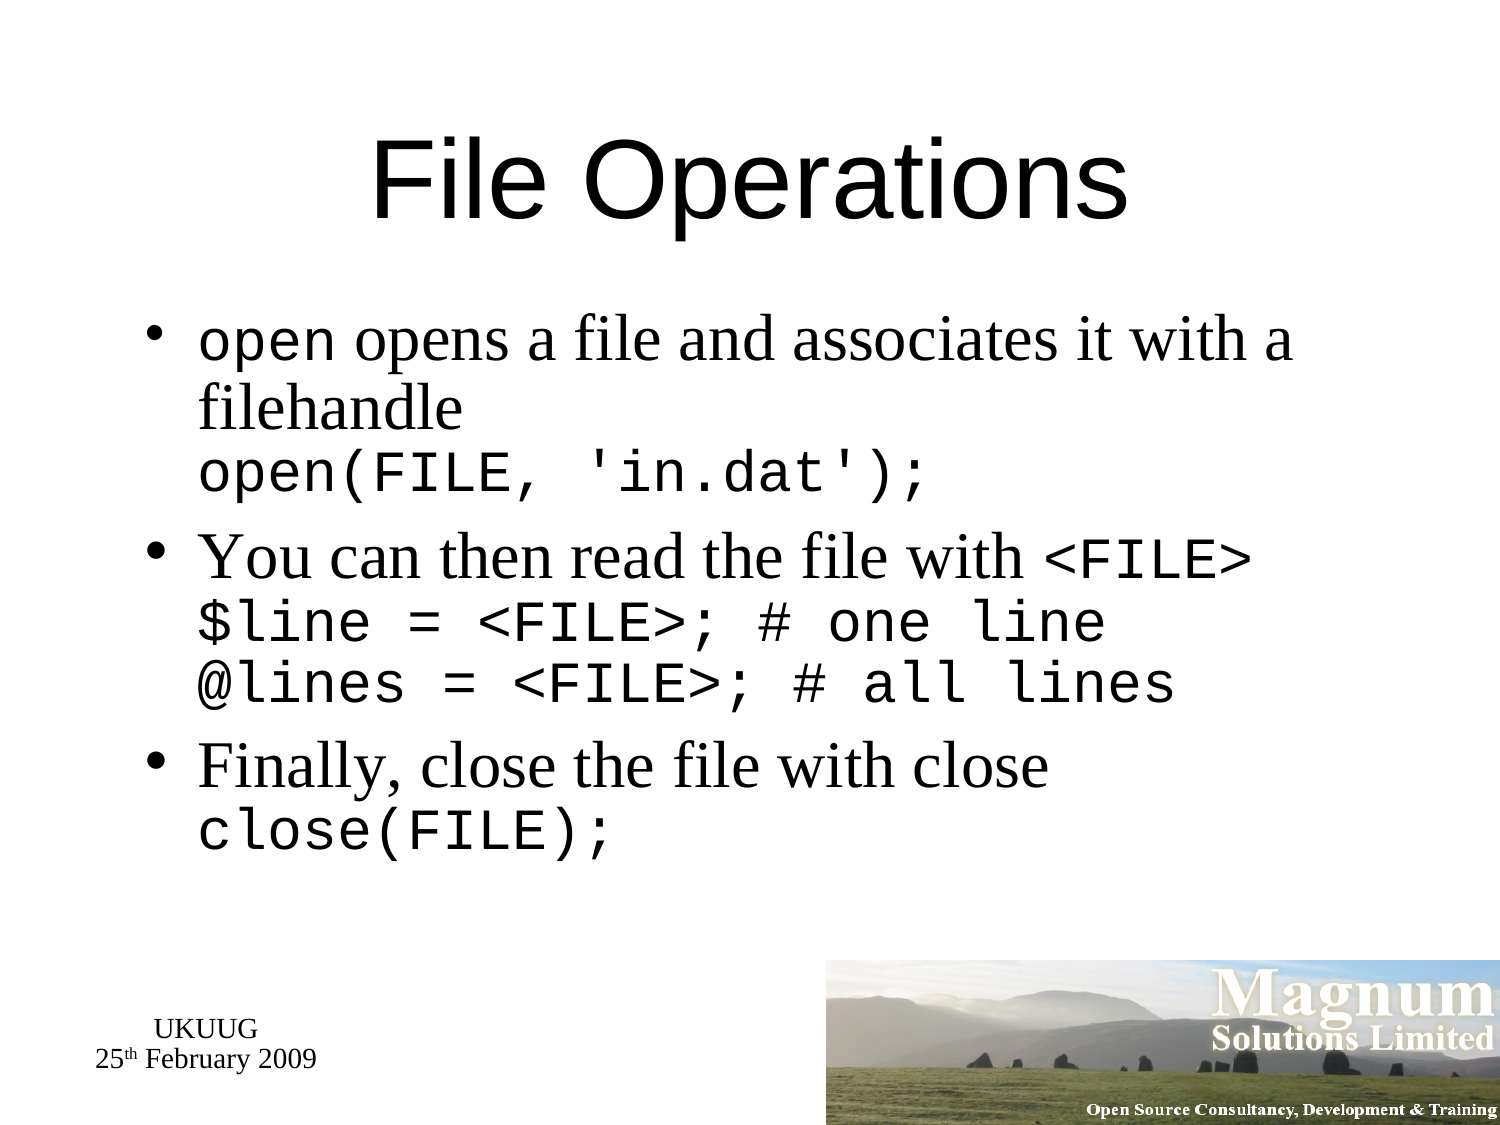

# File Operations
open opens a file and associates it with a filehandle
open(FILE, 'in.dat');
You can then read the file with <FILE>
$line = <FILE>; # one line
@lines = <FILE>; # all lines
Finally, close the file with close
close(FILE);
64